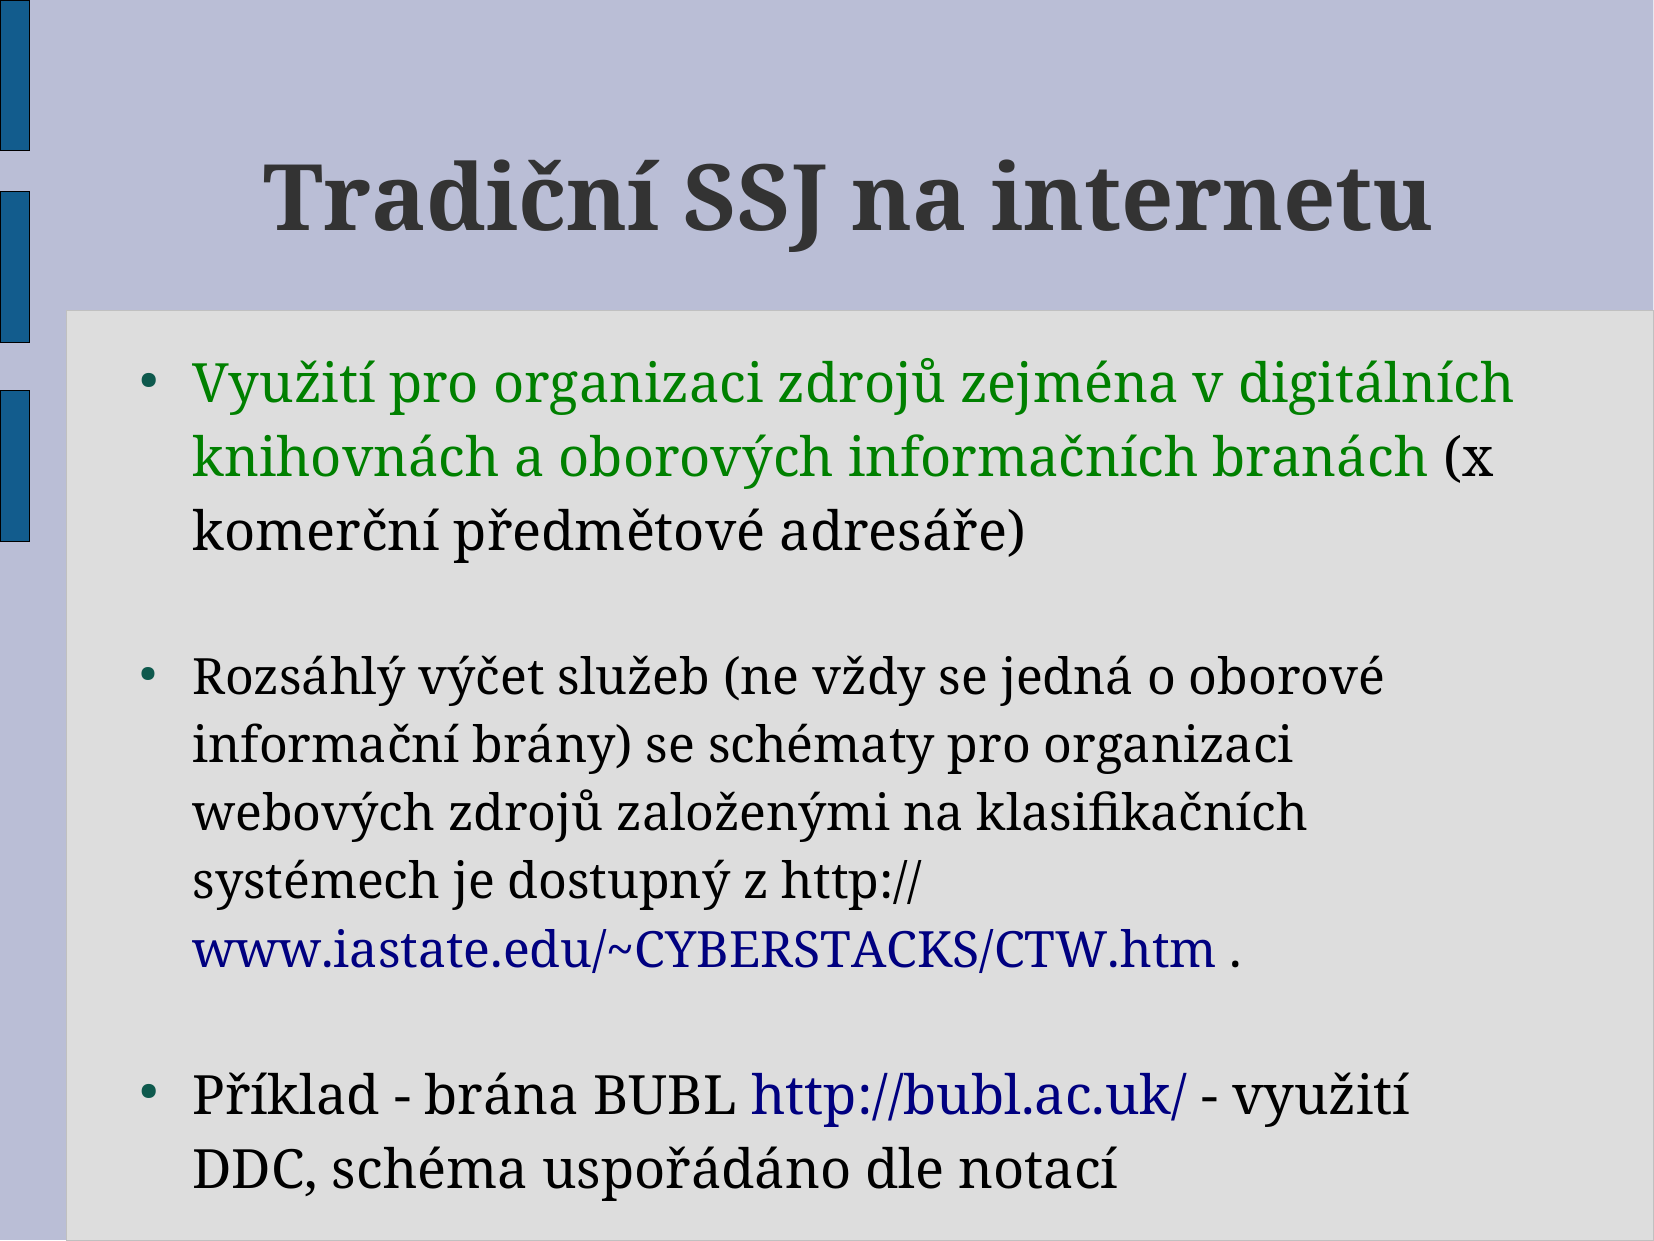

# Tradiční SSJ na internetu
Využití pro organizaci zdrojů zejména v digitálních knihovnách a oborových informačních branách (x komerční předmětové adresáře)
Rozsáhlý výčet služeb (ne vždy se jedná o oborové informační brány) se schématy pro organizaci webových zdrojů založenými na klasifikačních systémech je dostupný z http://www.iastate.edu/~CYBERSTACKS/CTW.htm .
Příklad - brána BUBL http://bubl.ac.uk/ - využití DDC, schéma uspořádáno dle notací